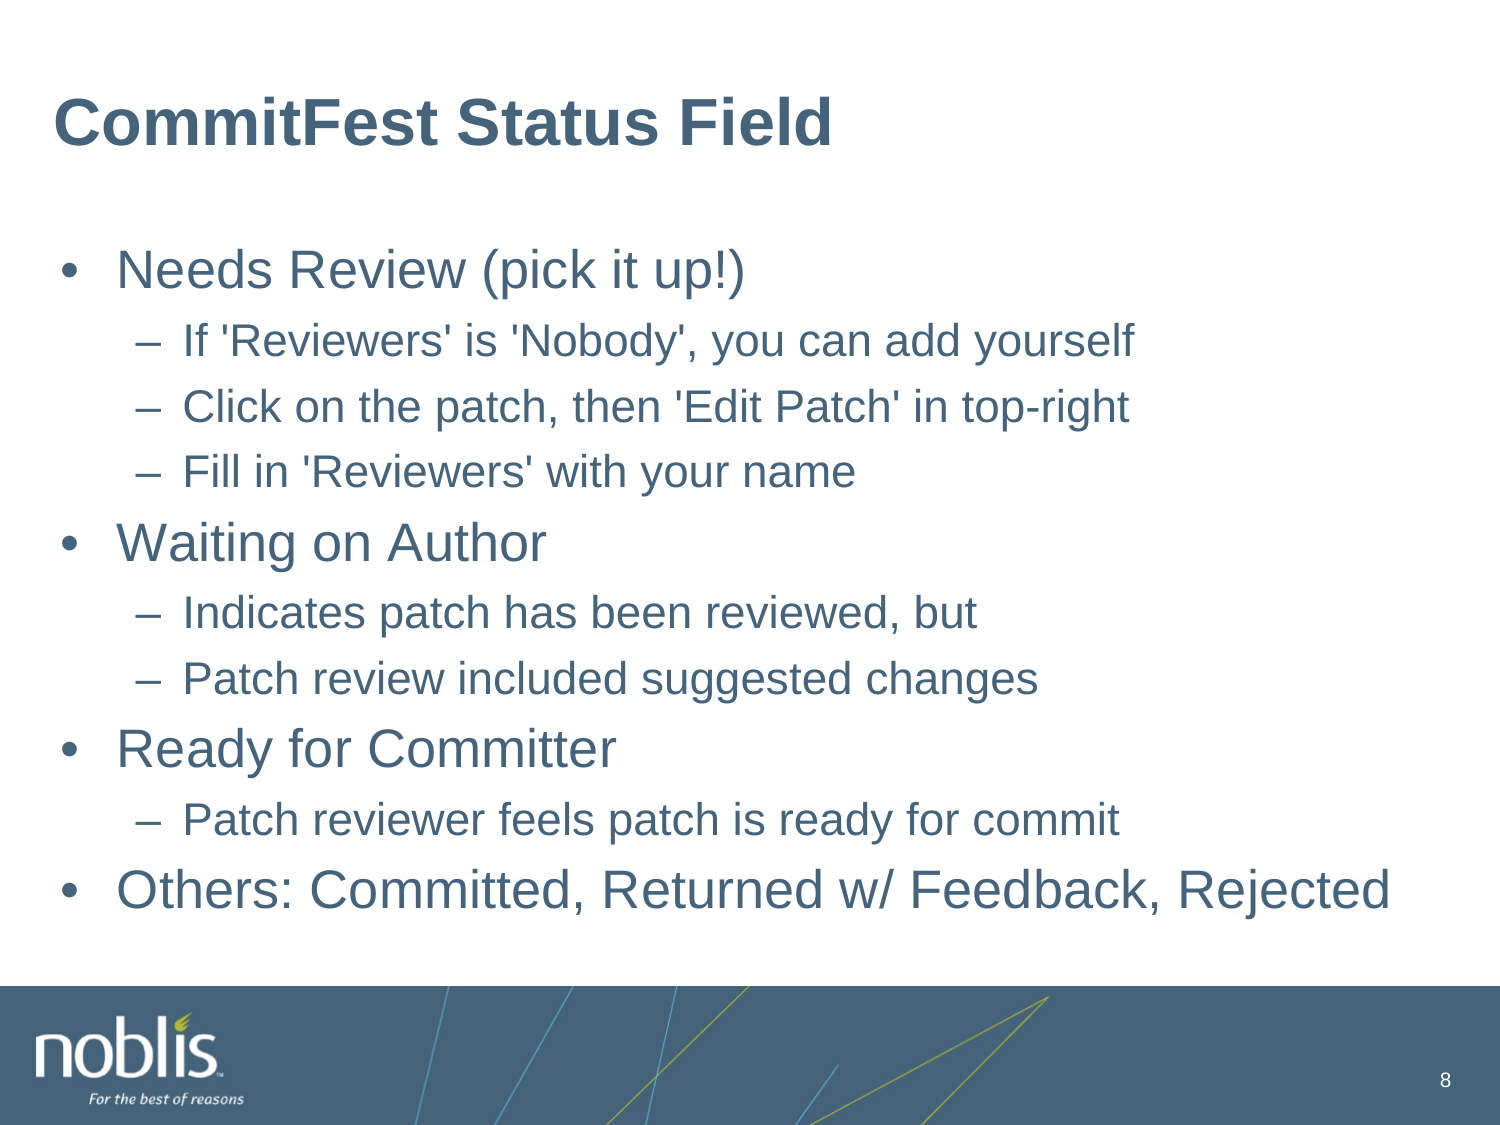

# CommitFest Status Field
Needs Review (pick it up!)
If 'Reviewers' is 'Nobody', you can add yourself
Click on the patch, then 'Edit Patch' in top-right
Fill in 'Reviewers' with your name
Waiting on Author
Indicates patch has been reviewed, but
Patch review included suggested changes
Ready for Committer
Patch reviewer feels patch is ready for commit
Others: Committed, Returned w/ Feedback, Rejected